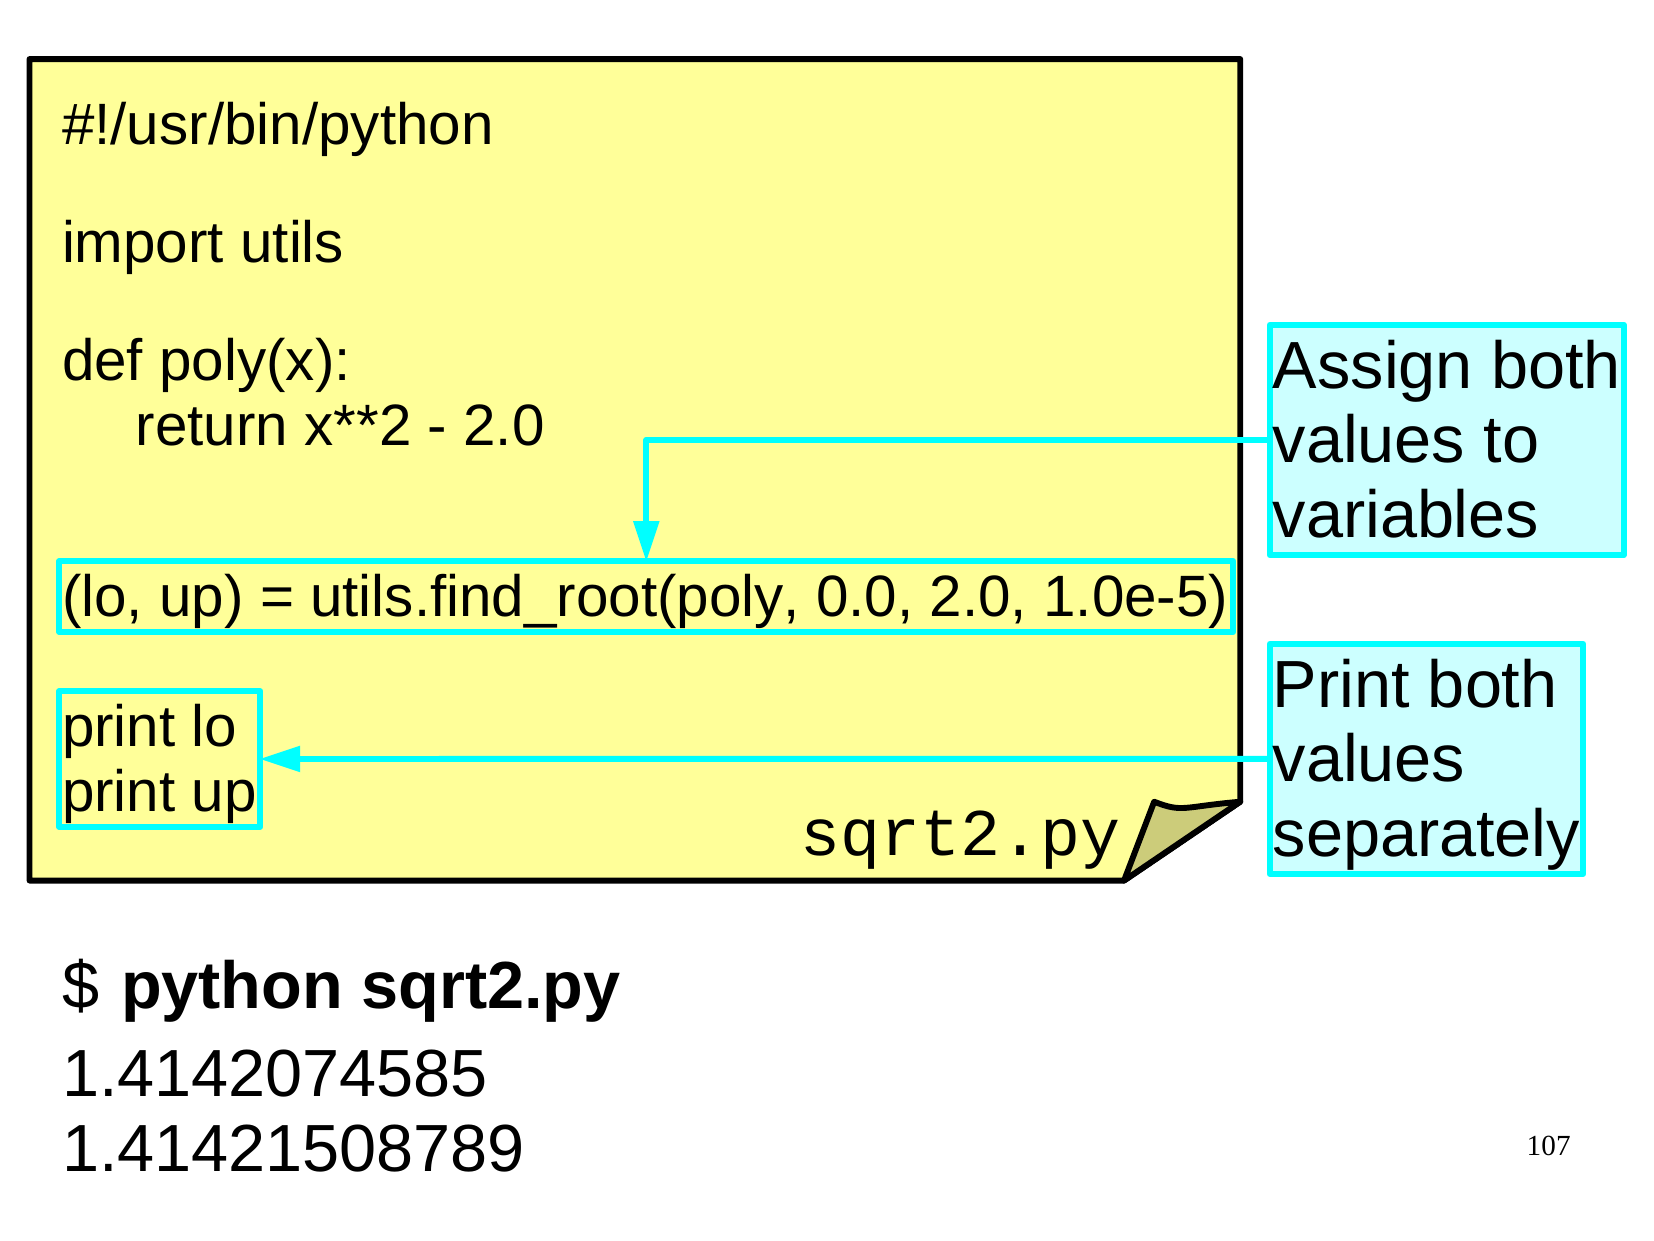

#!/usr/bin/python
import utils
def poly(x):
	return x**2 - 2.0
Assign both
values to
variables
(lo, up) = utils.find_root(poly, 0.0, 2.0, 1.0e-5)
Print both
values
separately
print lo
print up
sqrt2.py
$
python sqrt2.py
1.4142074585
1.41421508789
107